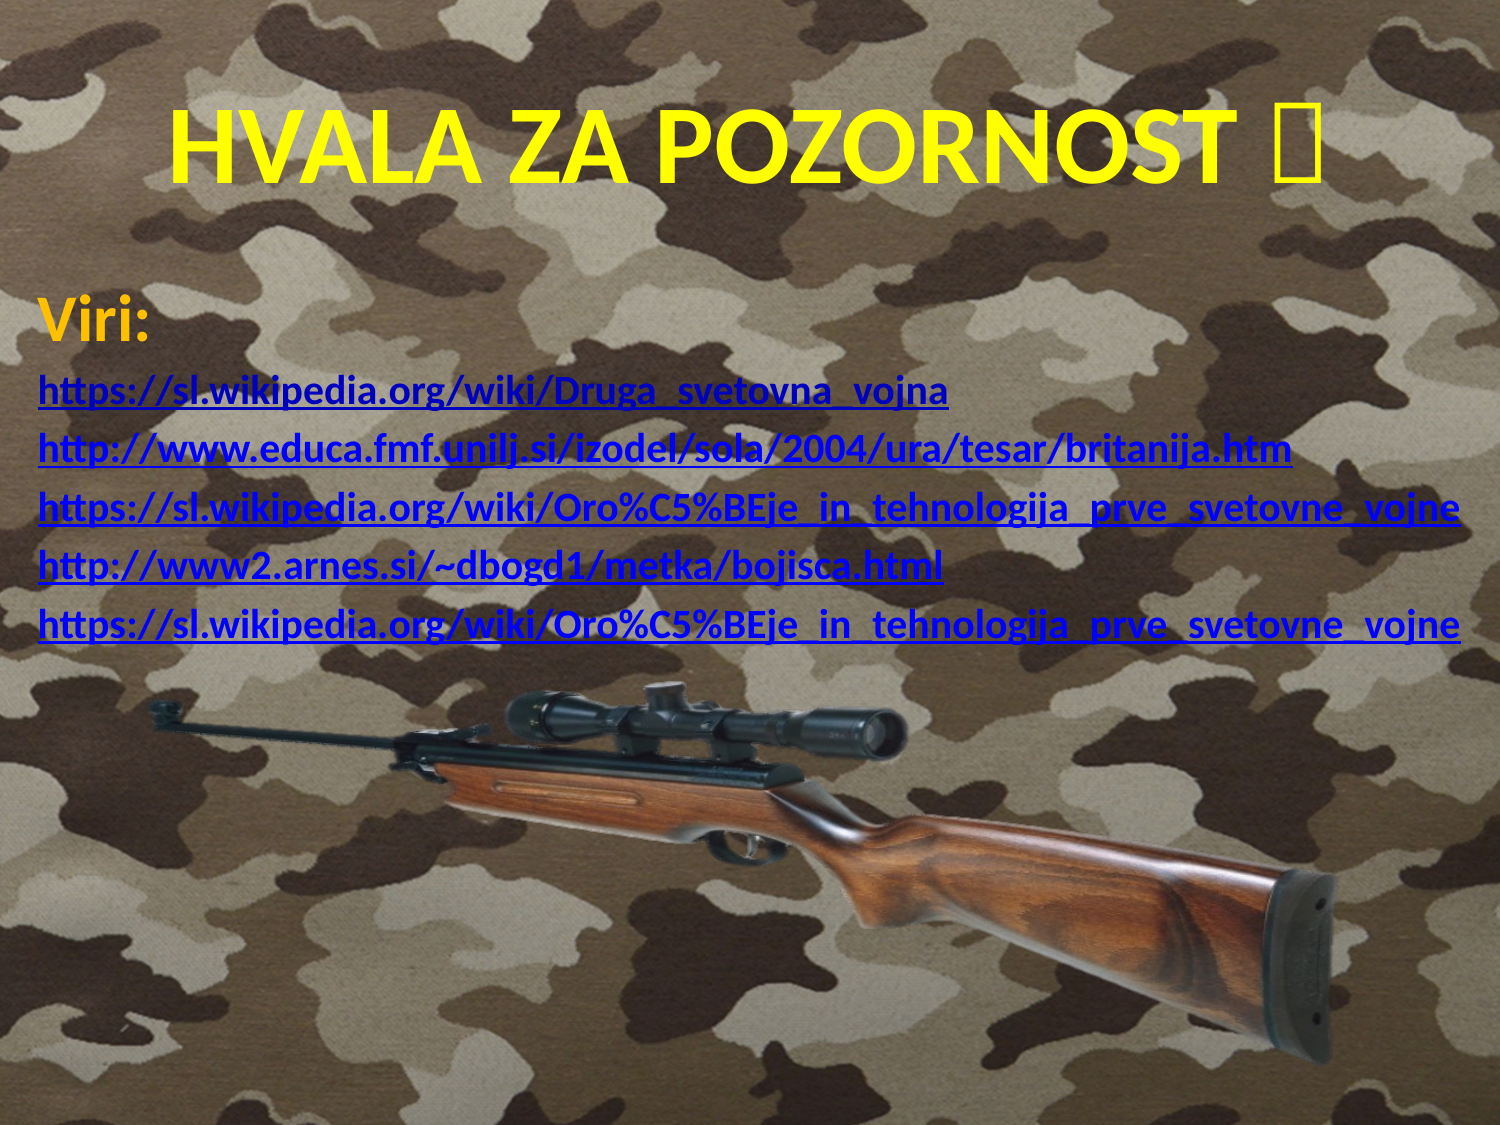

# HVALA ZA POZORNOST 
Viri:
https://sl.wikipedia.org/wiki/Druga_svetovna_vojna
http://www.educa.fmf.unilj.si/izodel/sola/2004/ura/tesar/britanija.htm
https://sl.wikipedia.org/wiki/Oro%C5%BEje_in_tehnologija_prve_svetovne_vojne
http://www2.arnes.si/~dbogd1/metka/bojisca.html
https://sl.wikipedia.org/wiki/Oro%C5%BEje_in_tehnologija_prve_svetovne_vojne